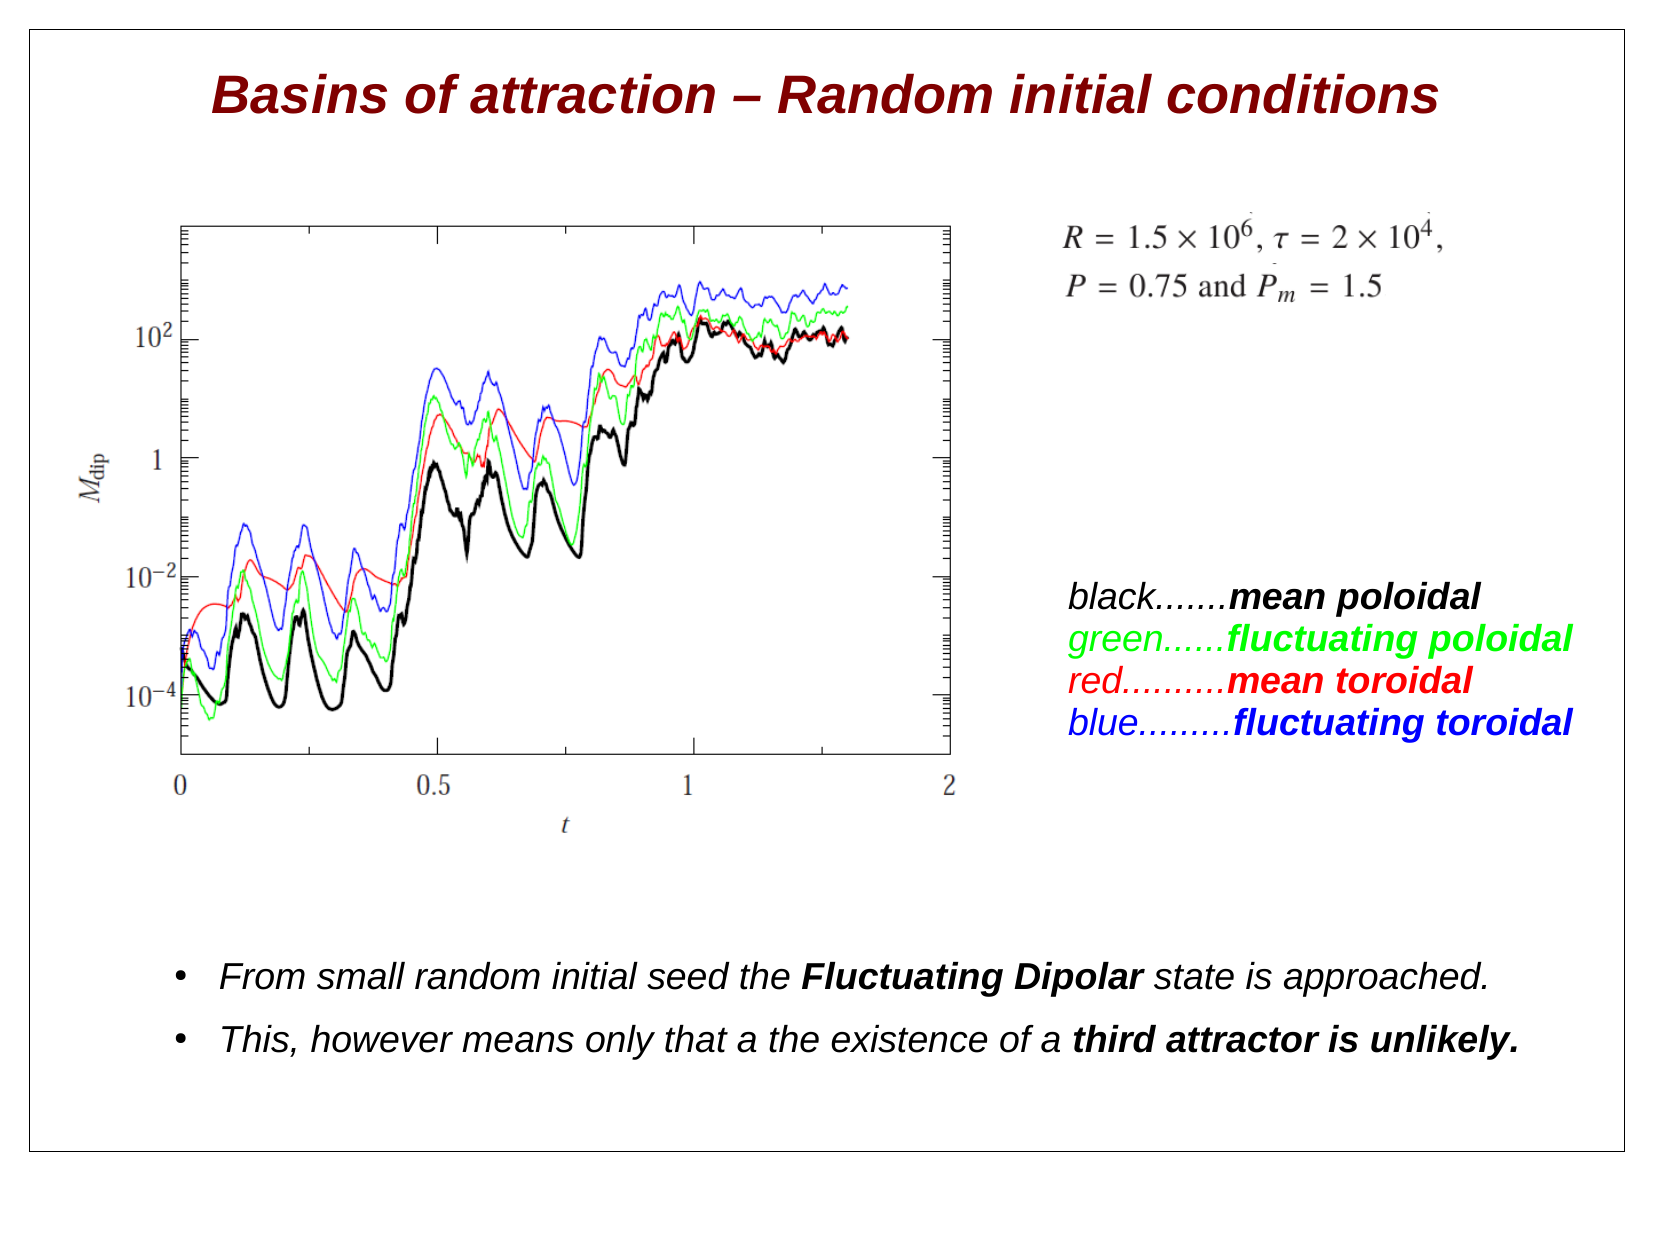

Basins of attraction – Random initial conditions
black.......mean poloidal
green......fluctuating poloidal
red..........mean toroidal
blue.........fluctuating toroidal
 From small random initial seed the Fluctuating Dipolar state is approached.
 This, however means only that a the existence of a third attractor is unlikely.